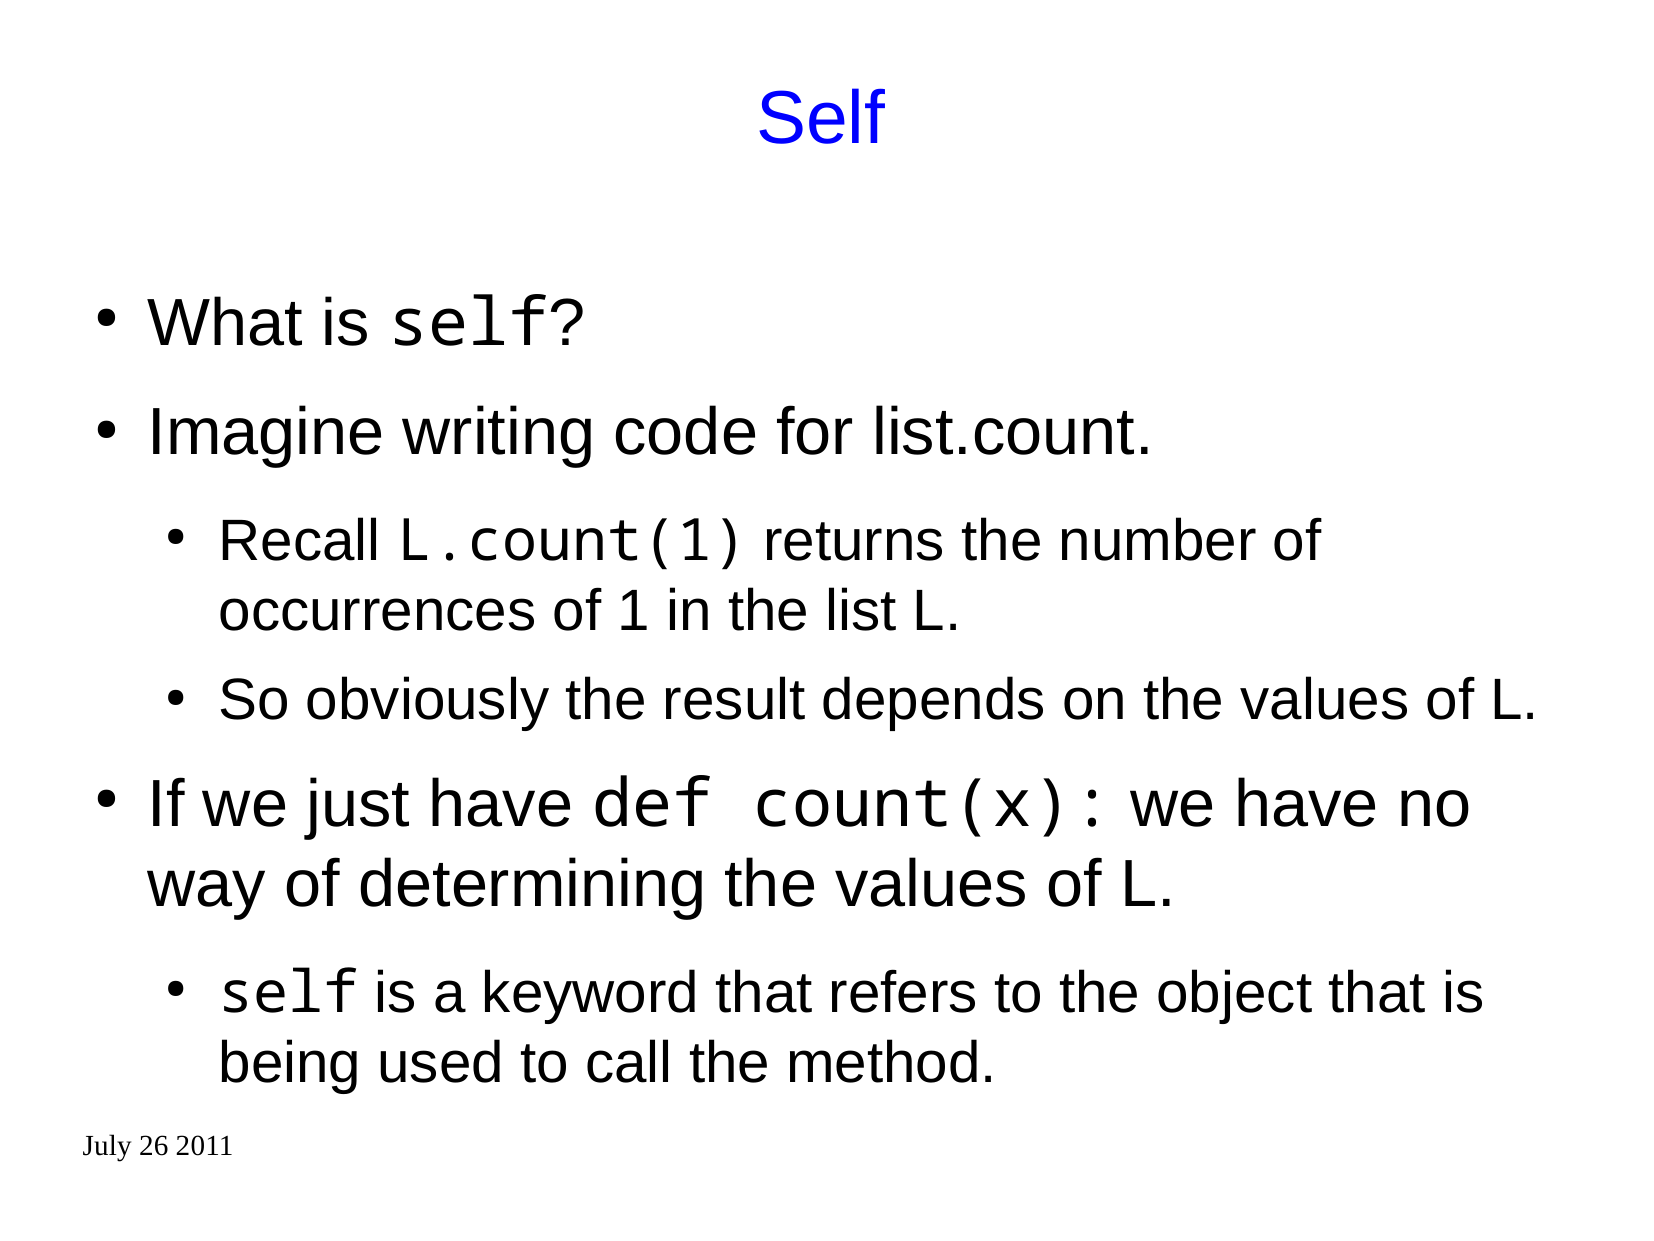

# Self
What is self?
Imagine writing code for list.count.
Recall L.count(1) returns the number of occurrences of 1 in the list L.
So obviously the result depends on the values of L.
If we just have def count(x): we have no way of determining the values of L.
self is a keyword that refers to the object that is being used to call the method.
July 26 2011